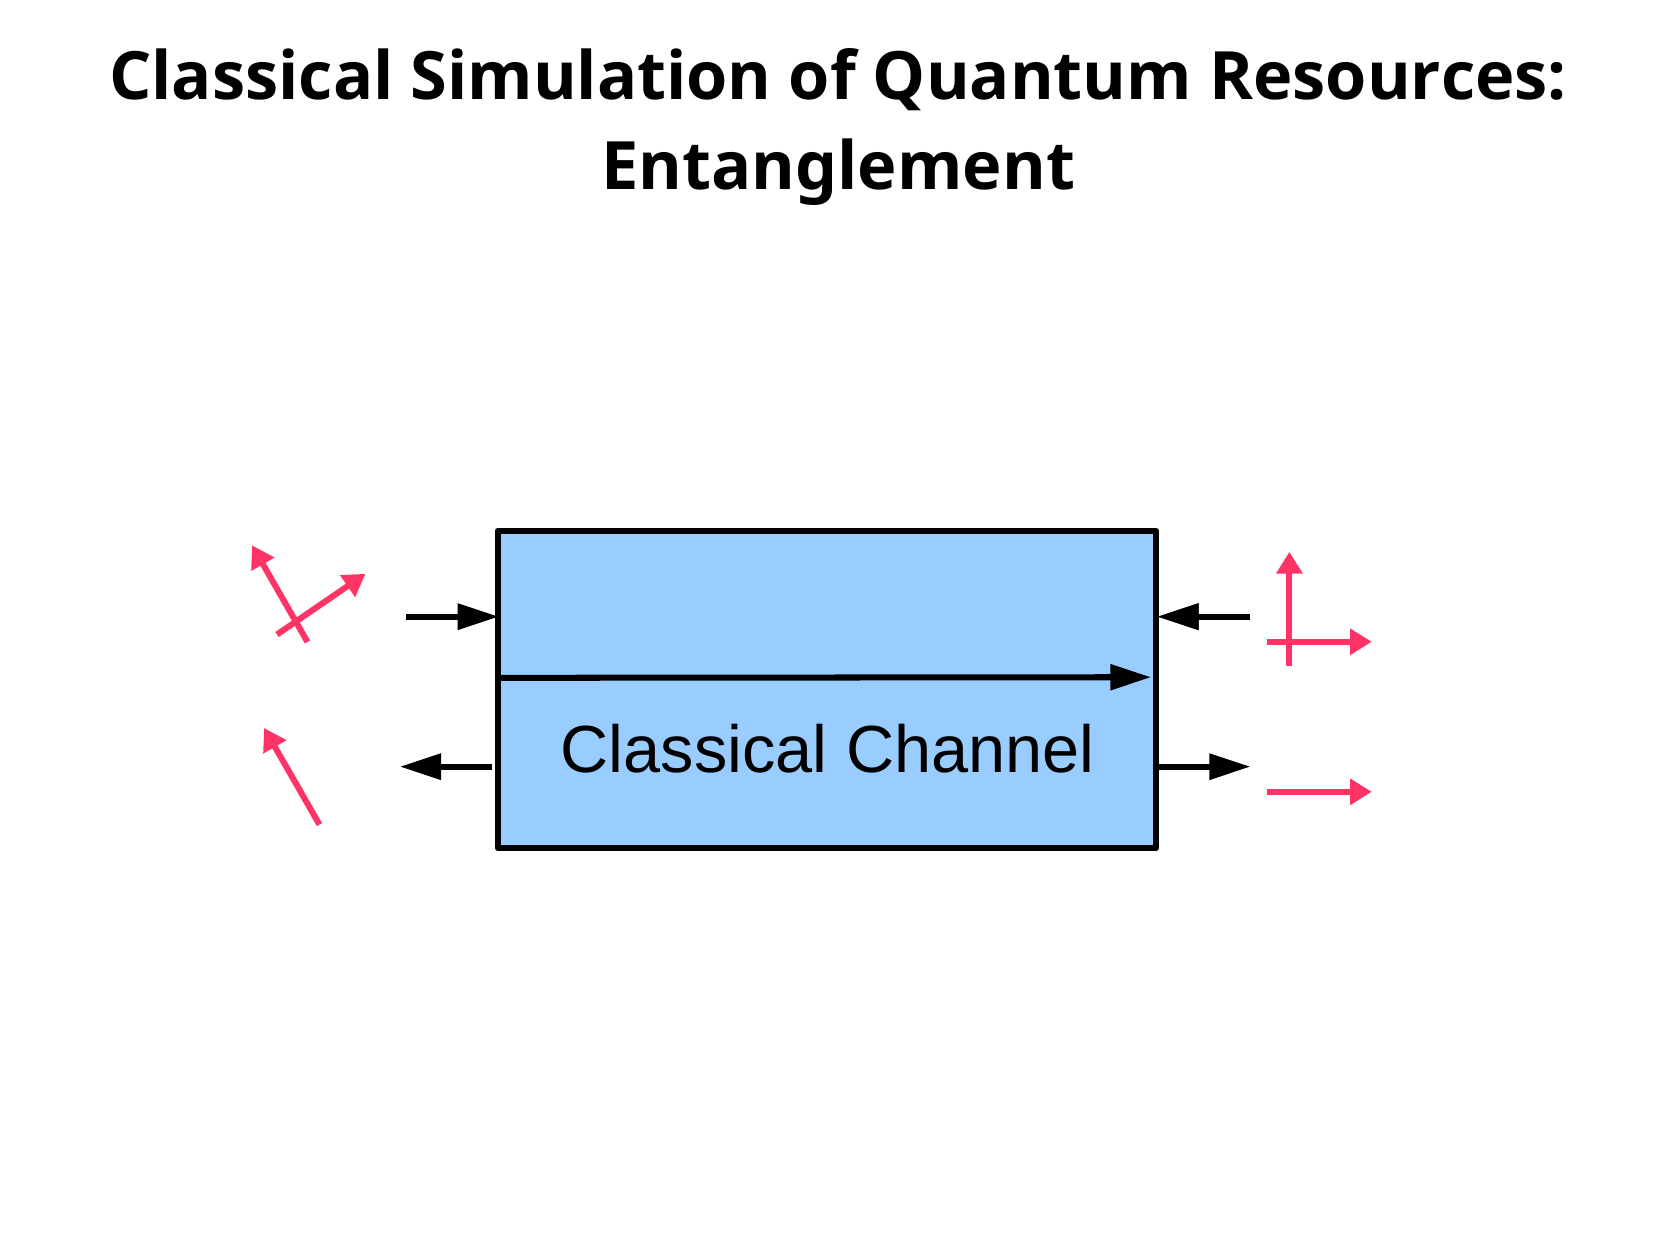

Classical Simulation of Quantum Resources:
Entanglement
Classical Channel